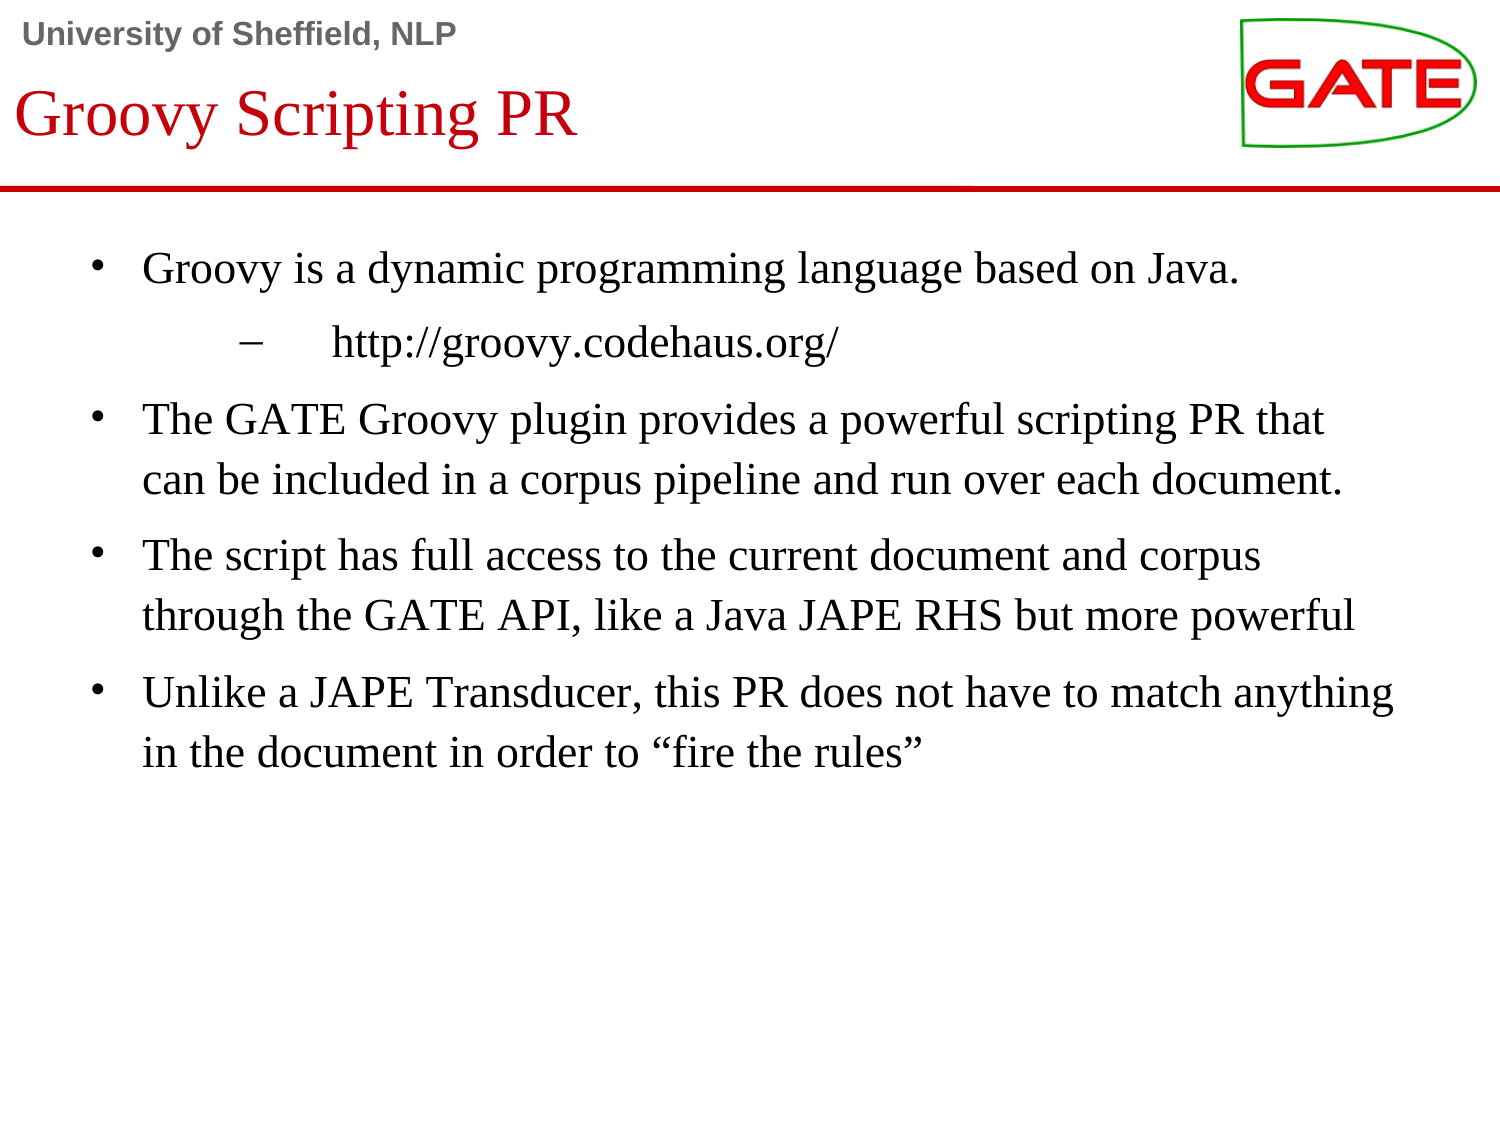

# Groovy Scripting PR
Groovy is a dynamic programming language based on Java.
http://groovy.codehaus.org/
The GATE Groovy plugin provides a powerful scripting PR that can be included in a corpus pipeline and run over each document.
The script has full access to the current document and corpus through the GATE API, like a Java JAPE RHS but more powerful
Unlike a JAPE Transducer, this PR does not have to match anything in the document in order to “fire the rules”